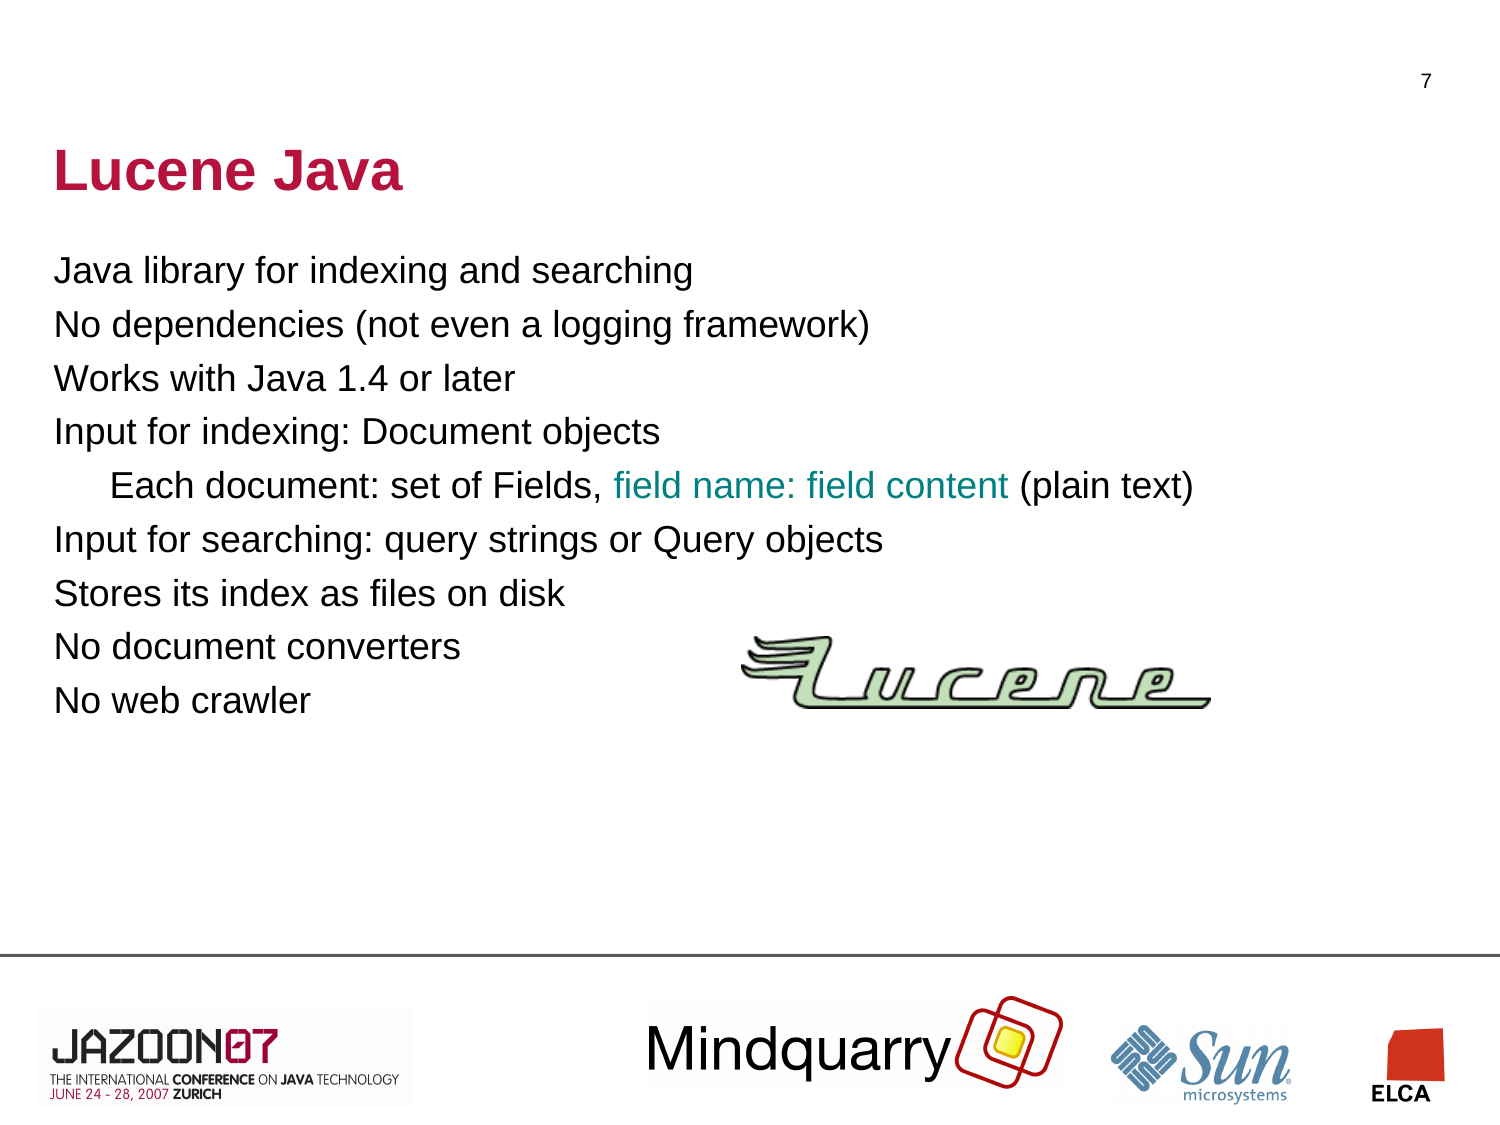

7
# Lucene Java
Java library for indexing and searching
No dependencies (not even a logging framework)
Works with Java 1.4 or later
Input for indexing: Document objects
Each document: set of Fields, field name: field content (plain text)
Input for searching: query strings or Query objects
Stores its index as files on disk
No document converters
No web crawler